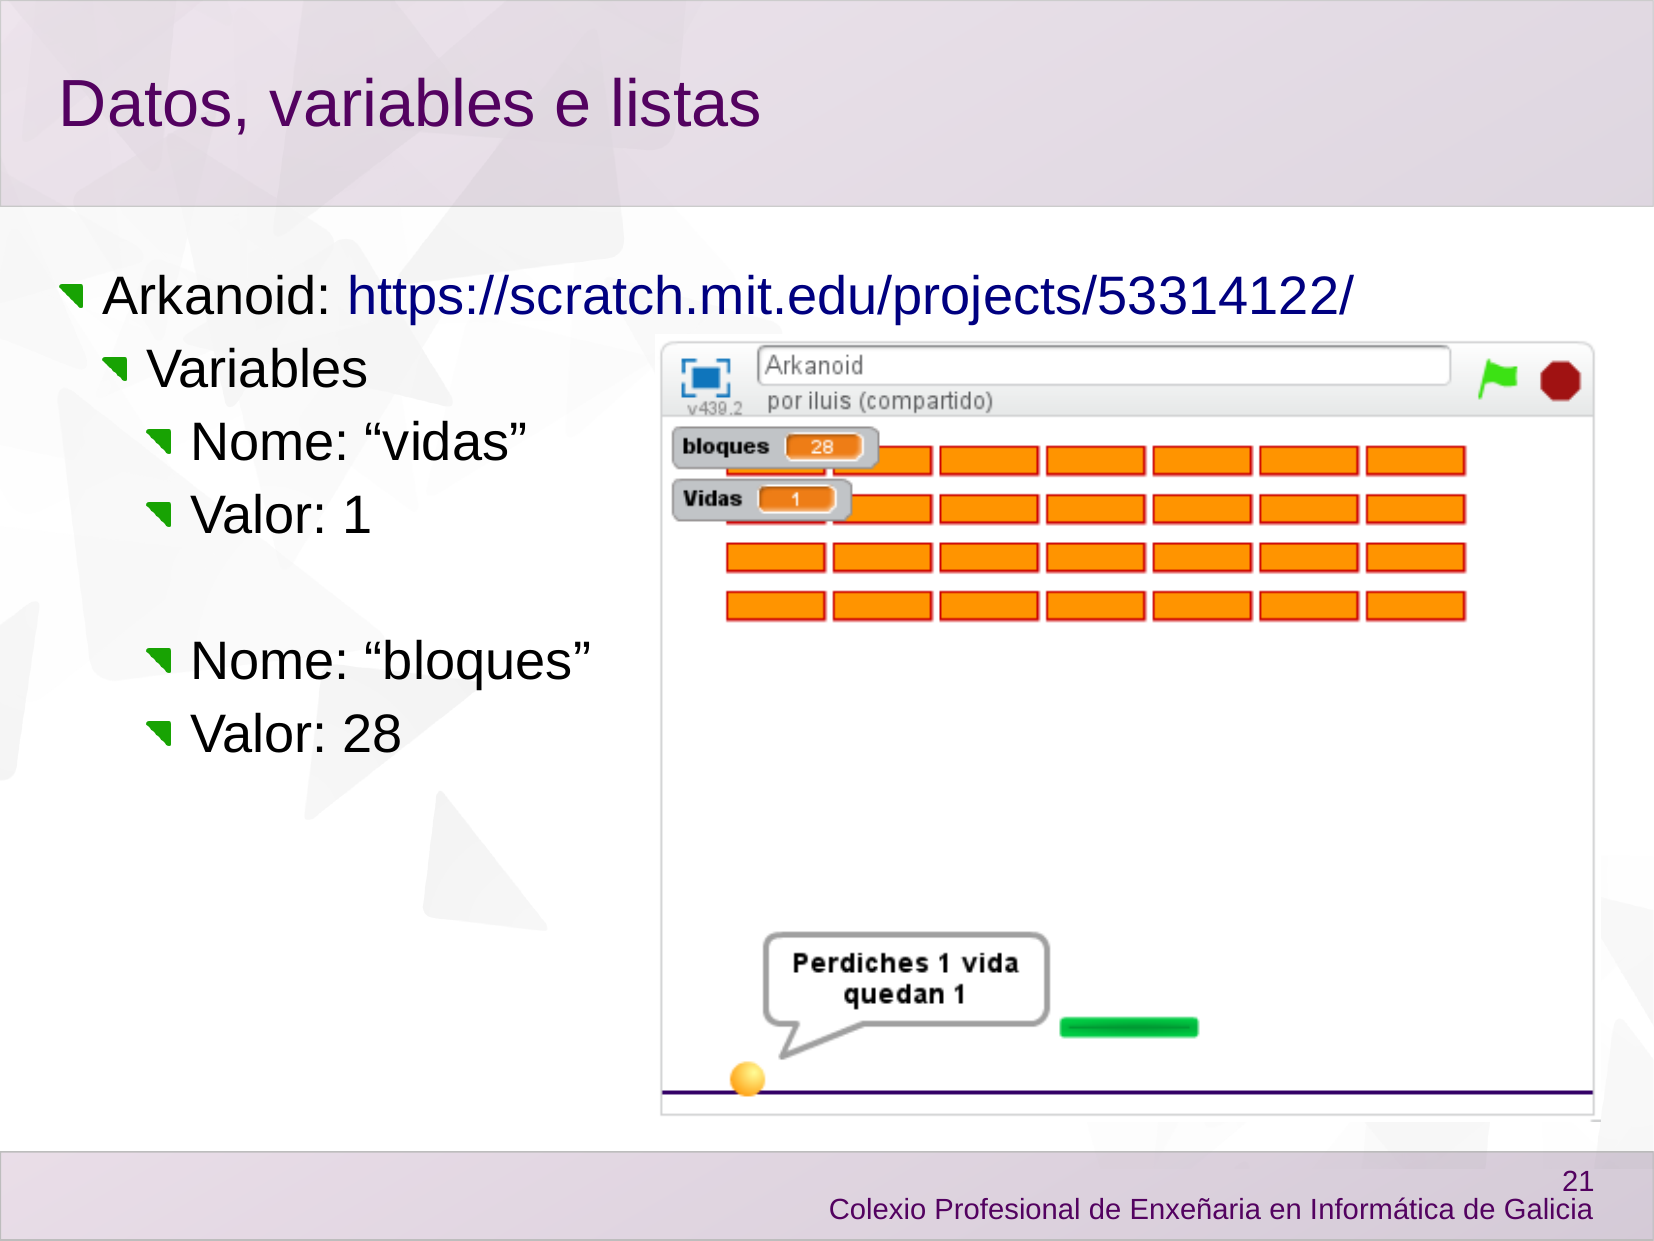

# Datos, variables e listas
Arkanoid: https://scratch.mit.edu/projects/53314122/
Variables
Nome: “vidas”
Valor: 1
Nome: “bloques”
Valor: 28
21
Colexio Profesional de Enxeñaria en Informática de Galicia